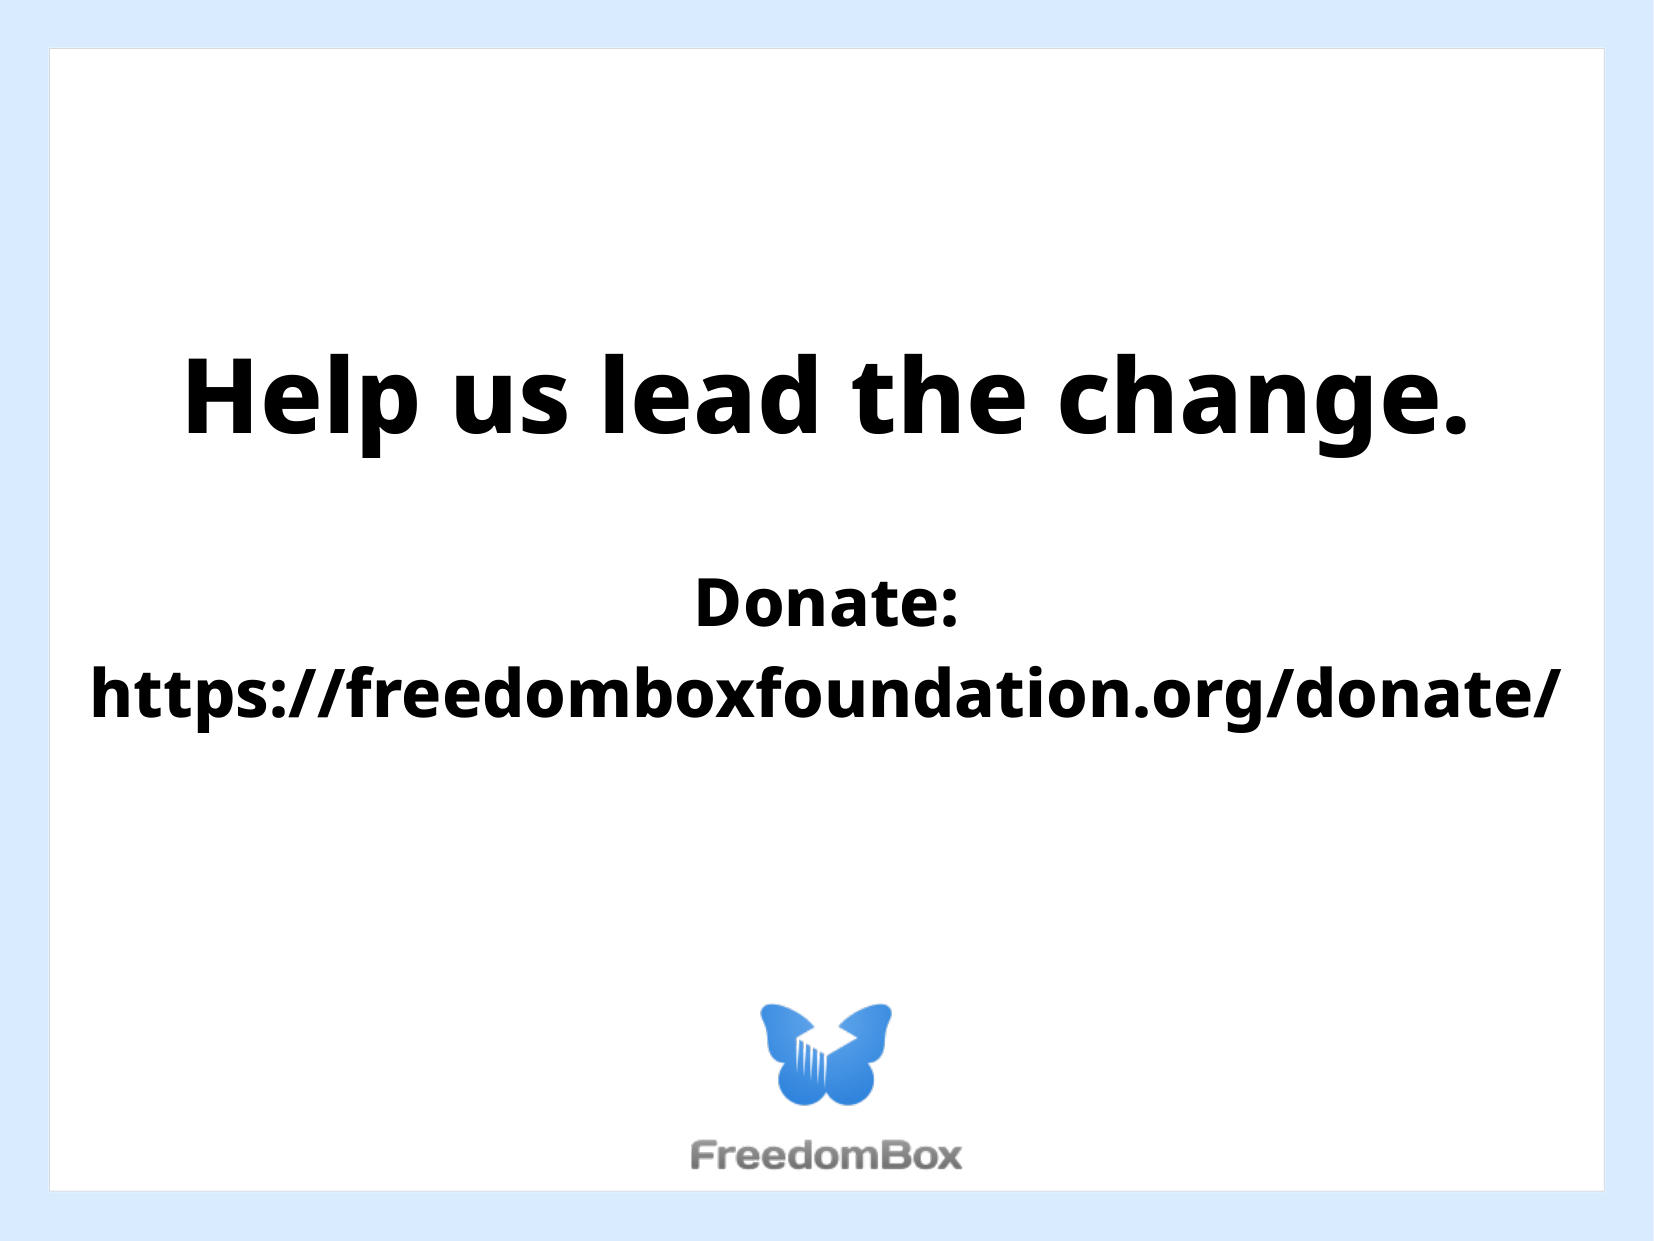

# Help us lead the change.
Donate: https://freedomboxfoundation.org/donate/